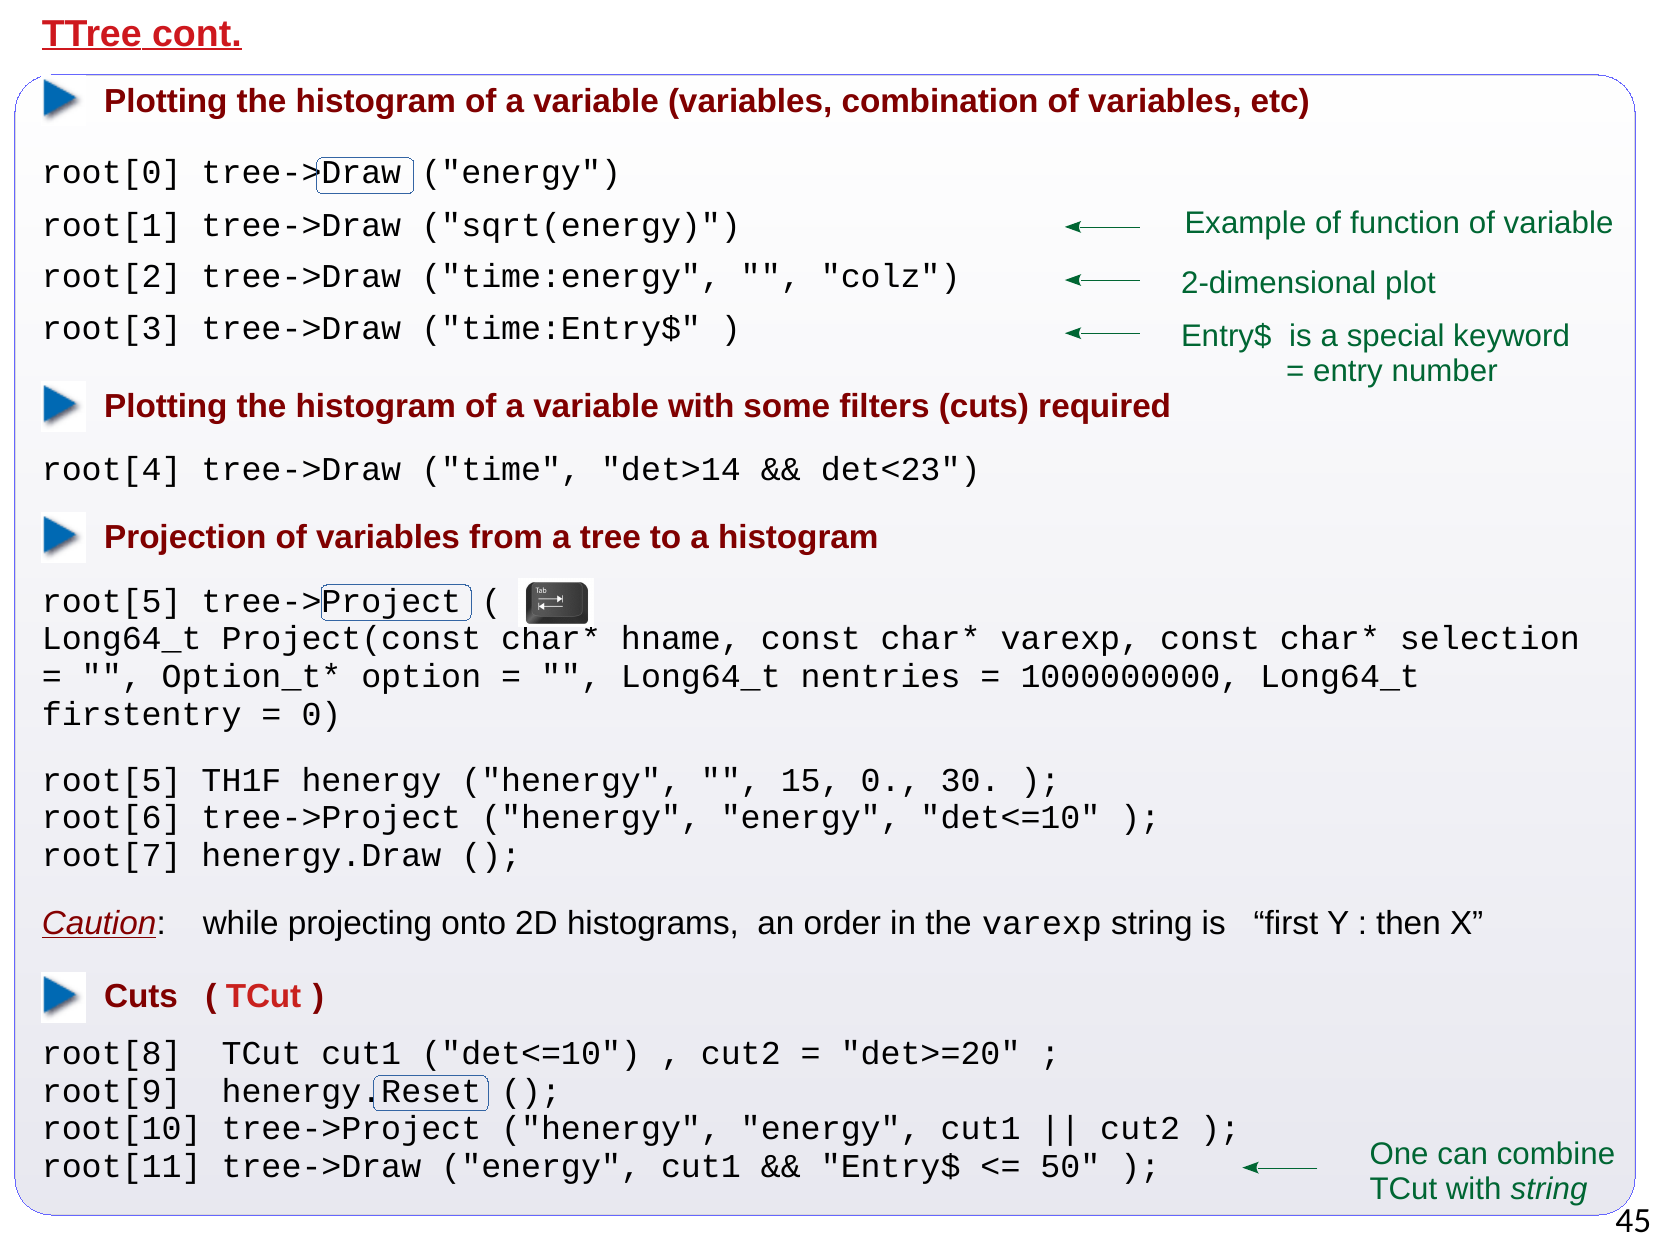

TTree cont.
 Plotting the histogram of a variable (variables, combination of variables, etc)
root[0] tree->Draw ("energy")
root[1] tree->Draw ("sqrt(energy)")
root[2] tree->Draw ("time:energy", "", "colz")
root[3] tree->Draw ("time:Entry$" )
 Plotting the histogram of a variable with some filters (cuts) required
root[4] tree->Draw ("time", "det>14 && det<23")
 Projection of variables from a tree to a histogram
root[5] tree->Project (
Long64_t Project(const char* hname, const char* varexp, const char* selection = "", Option_t* option = "", Long64_t nentries = 1000000000, Long64_t firstentry = 0)
root[5] TH1F henergy ("henergy", "", 15, 0., 30. );
root[6] tree->Project ("henergy", "energy", "det<=10" );
root[7] henergy.Draw ();
Caution: while projecting onto 2D histograms, an order in the varexp string is “first Y : then X”
 Cuts ( TCut )
root[8] TCut cut1 ("det<=10") , cut2 = "det>=20" ;
root[9] henergy.Reset ();
root[10] tree->Project ("henergy", "energy", cut1 || cut2 );
root[11] tree->Draw ("energy", cut1 && "Entry$ <= 50" );
Example of function of variable
2-dimensional plot
Entry$ is a special keyword
 = entry number
One can combine
TCut with string